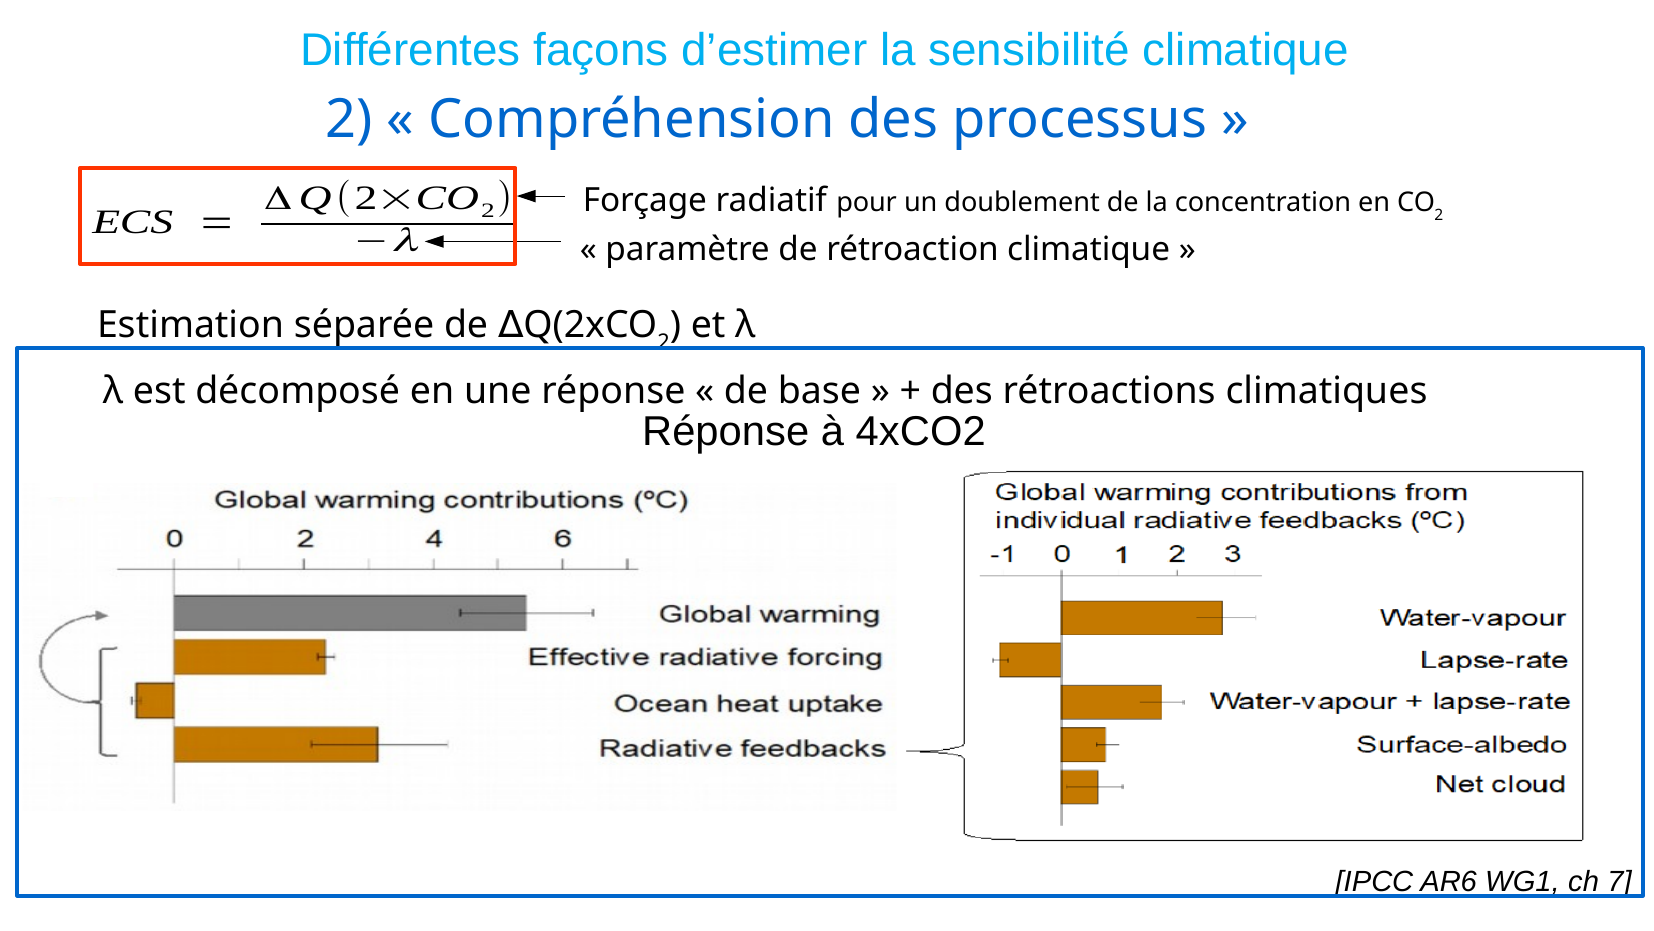

Différentes façons d’estimer la sensibilité climatique
 2) « Compréhension des processus »
Forçage radiatif pour un doublement de la concentration en CO2
« paramètre de rétroaction climatique »
Estimation séparée de ∆Q(2xCO2) et λ
λ est décomposé en une réponse « de base » + des rétroactions climatiques
Réponse à 4xCO2
[IPCC AR6 WG1, ch 7]